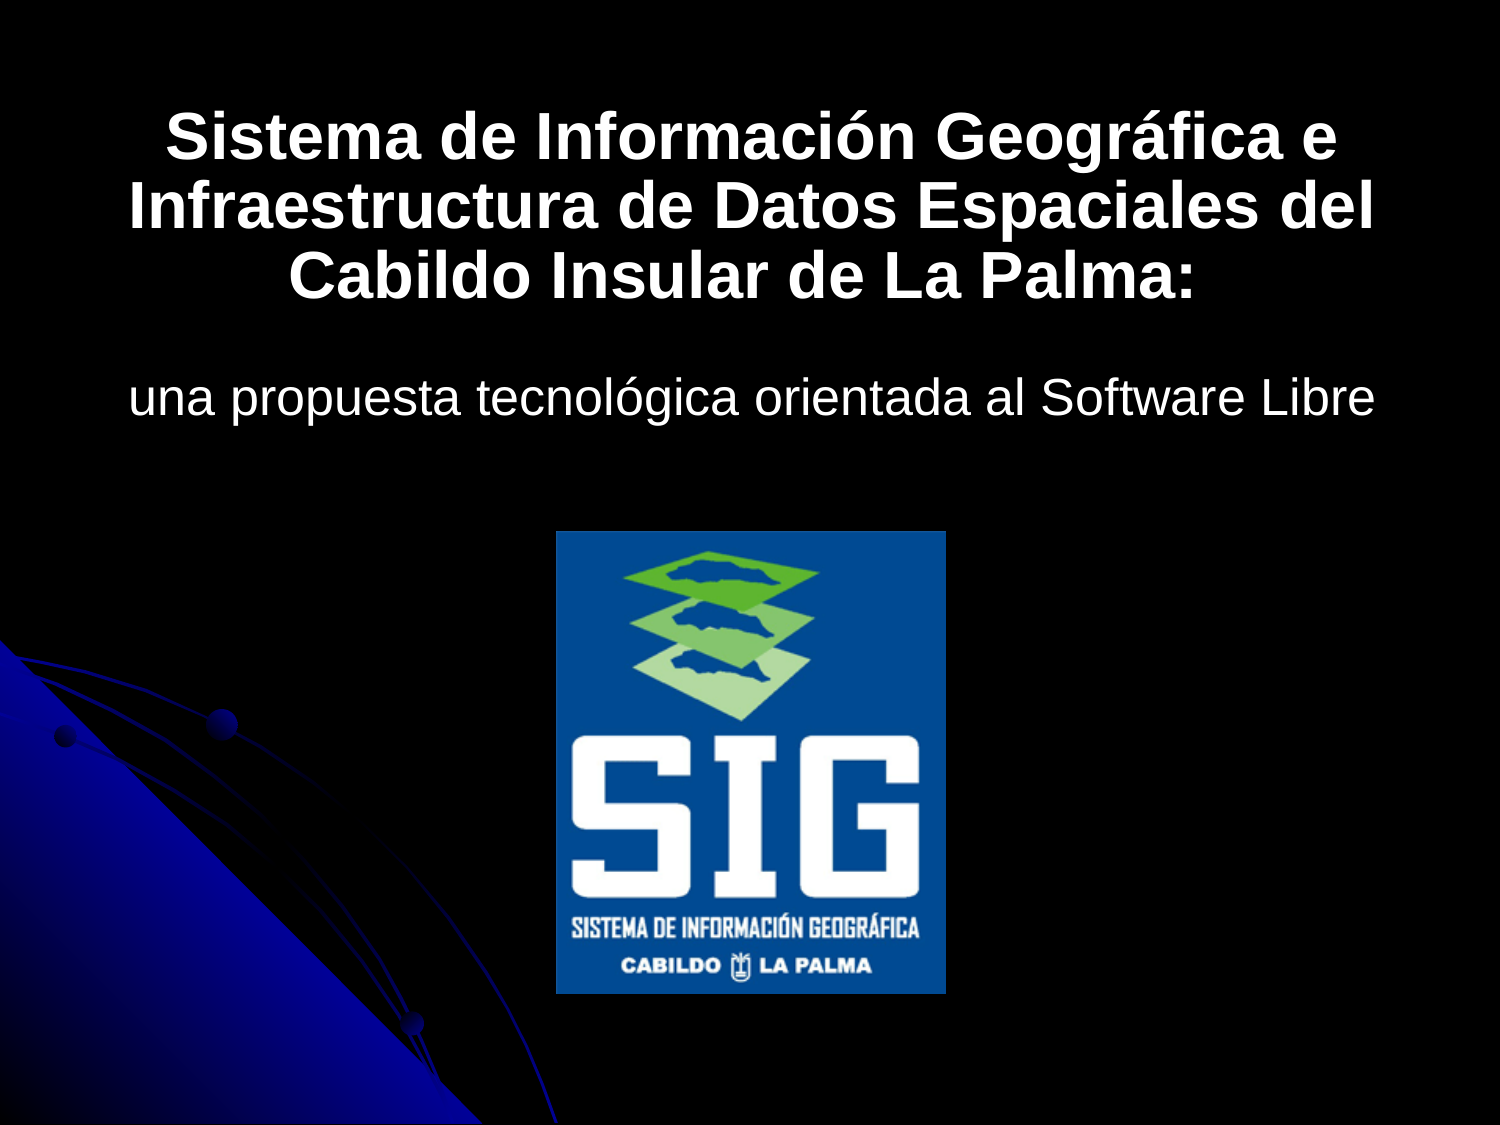

Sistema de Información Geográfica e Infraestructura de Datos Espaciales del Cabildo Insular de La Palma:
una propuesta tecnológica orientada al Software Libre